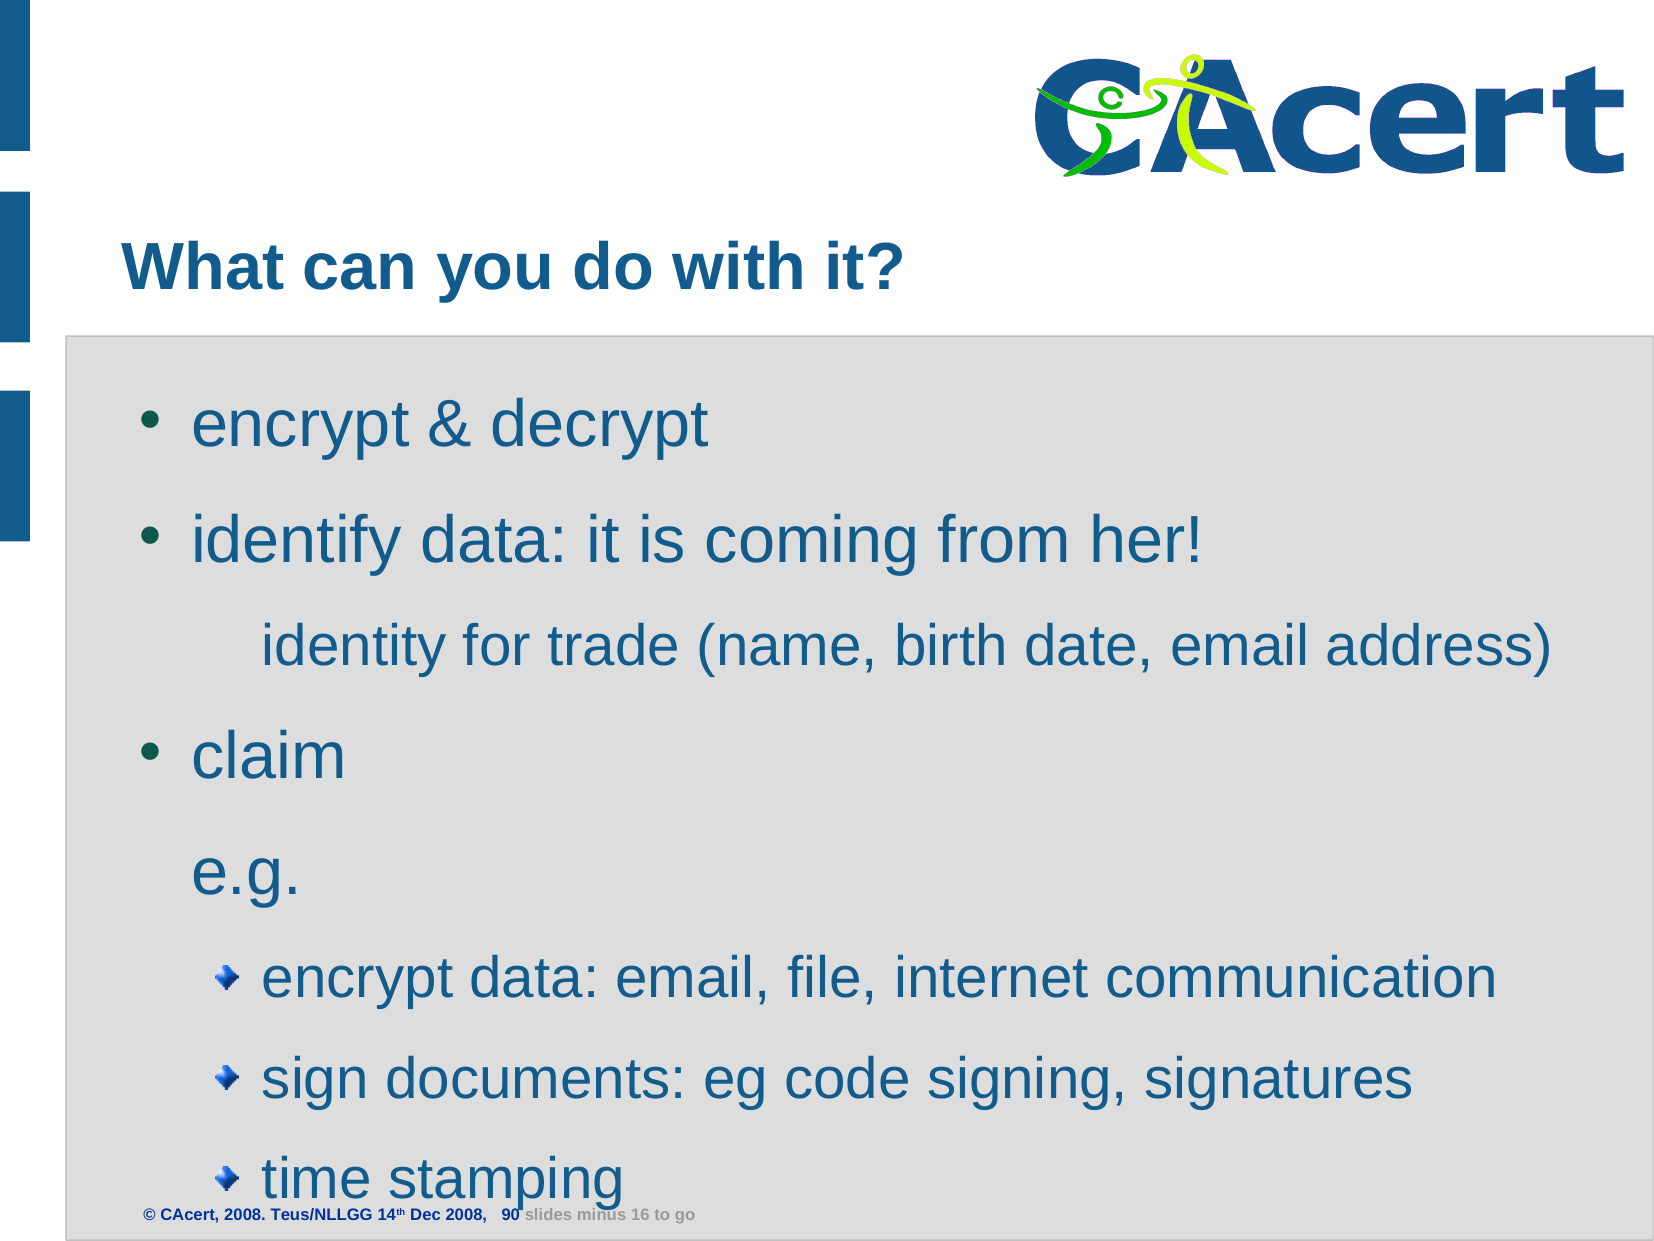

# What can you do with it?
encrypt & decrypt
identify data: it is coming from her!
identity for trade (name, birth date, email address)
claim
e.g.
encrypt data: email, file, internet communication
sign documents: eg code signing, signatures
time stamping